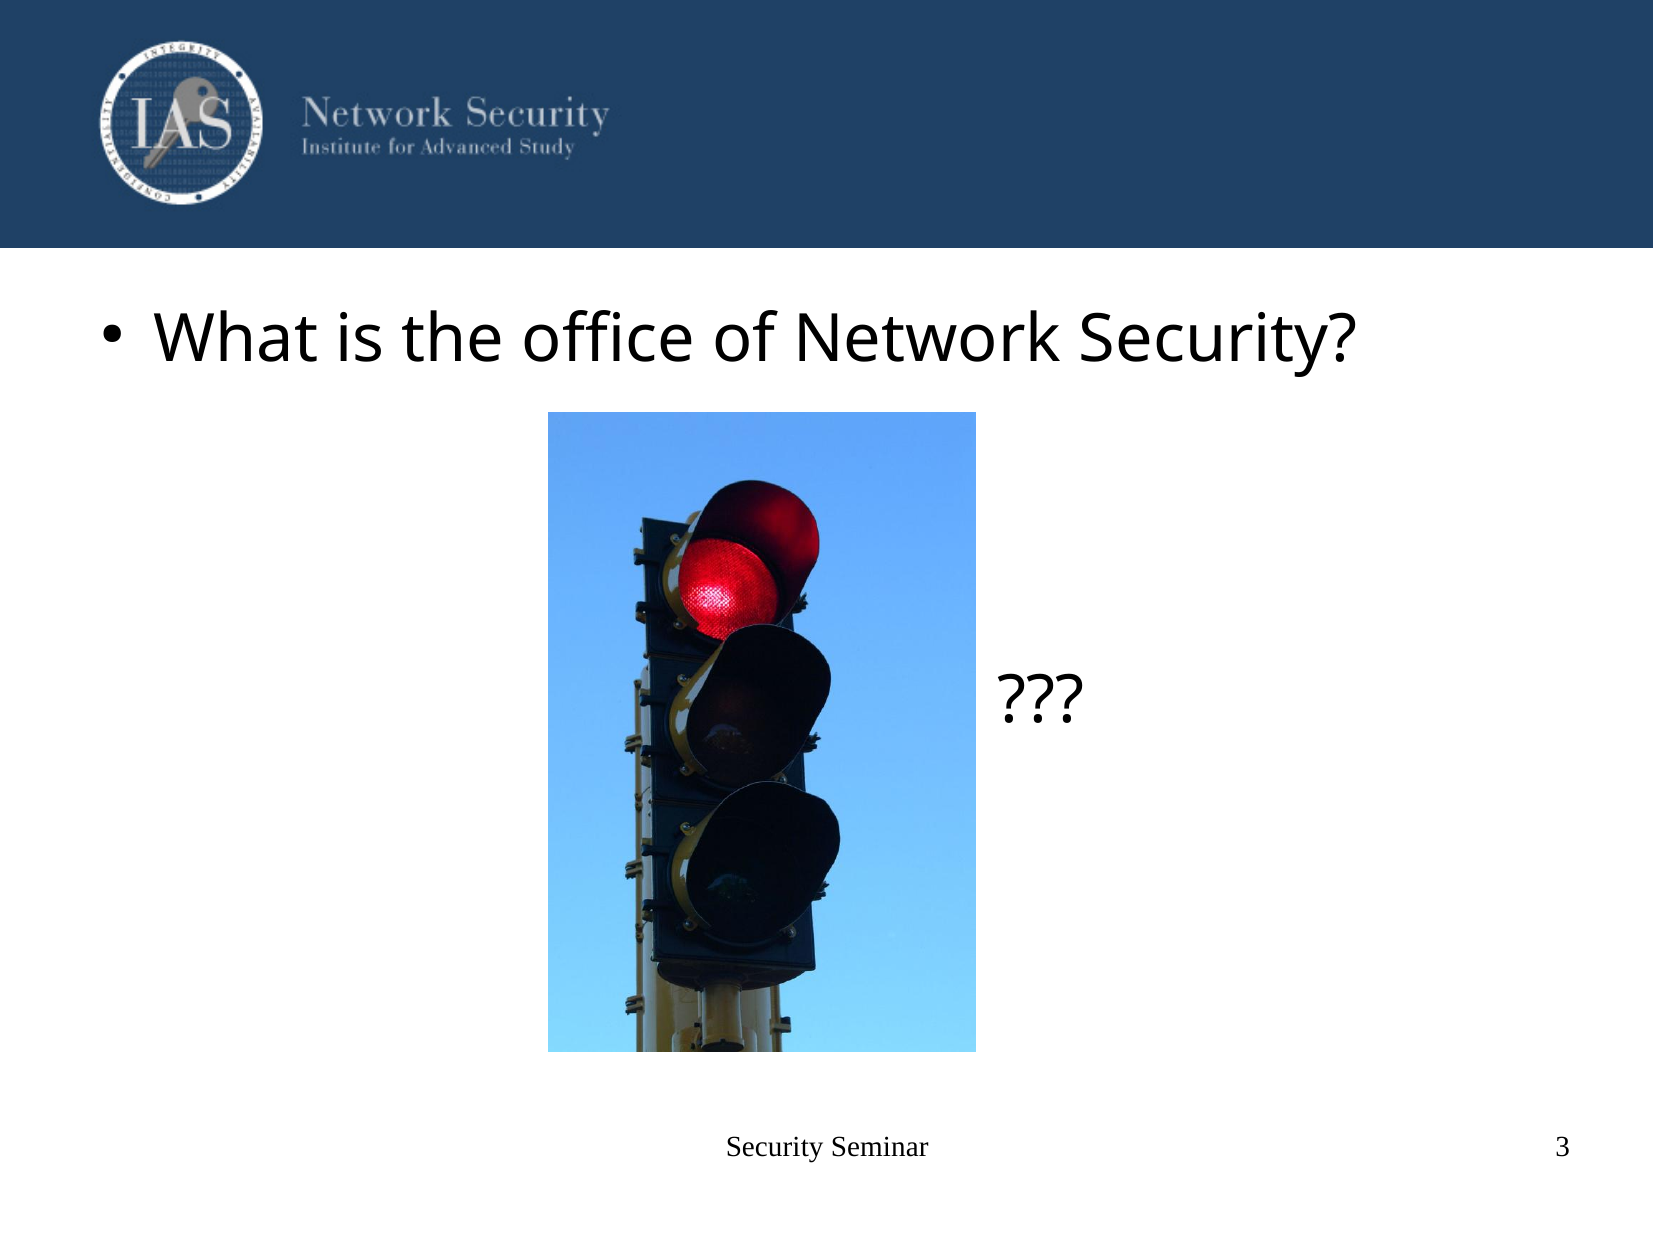

# What is the office of Network Security?
 ???
Security Seminar
3